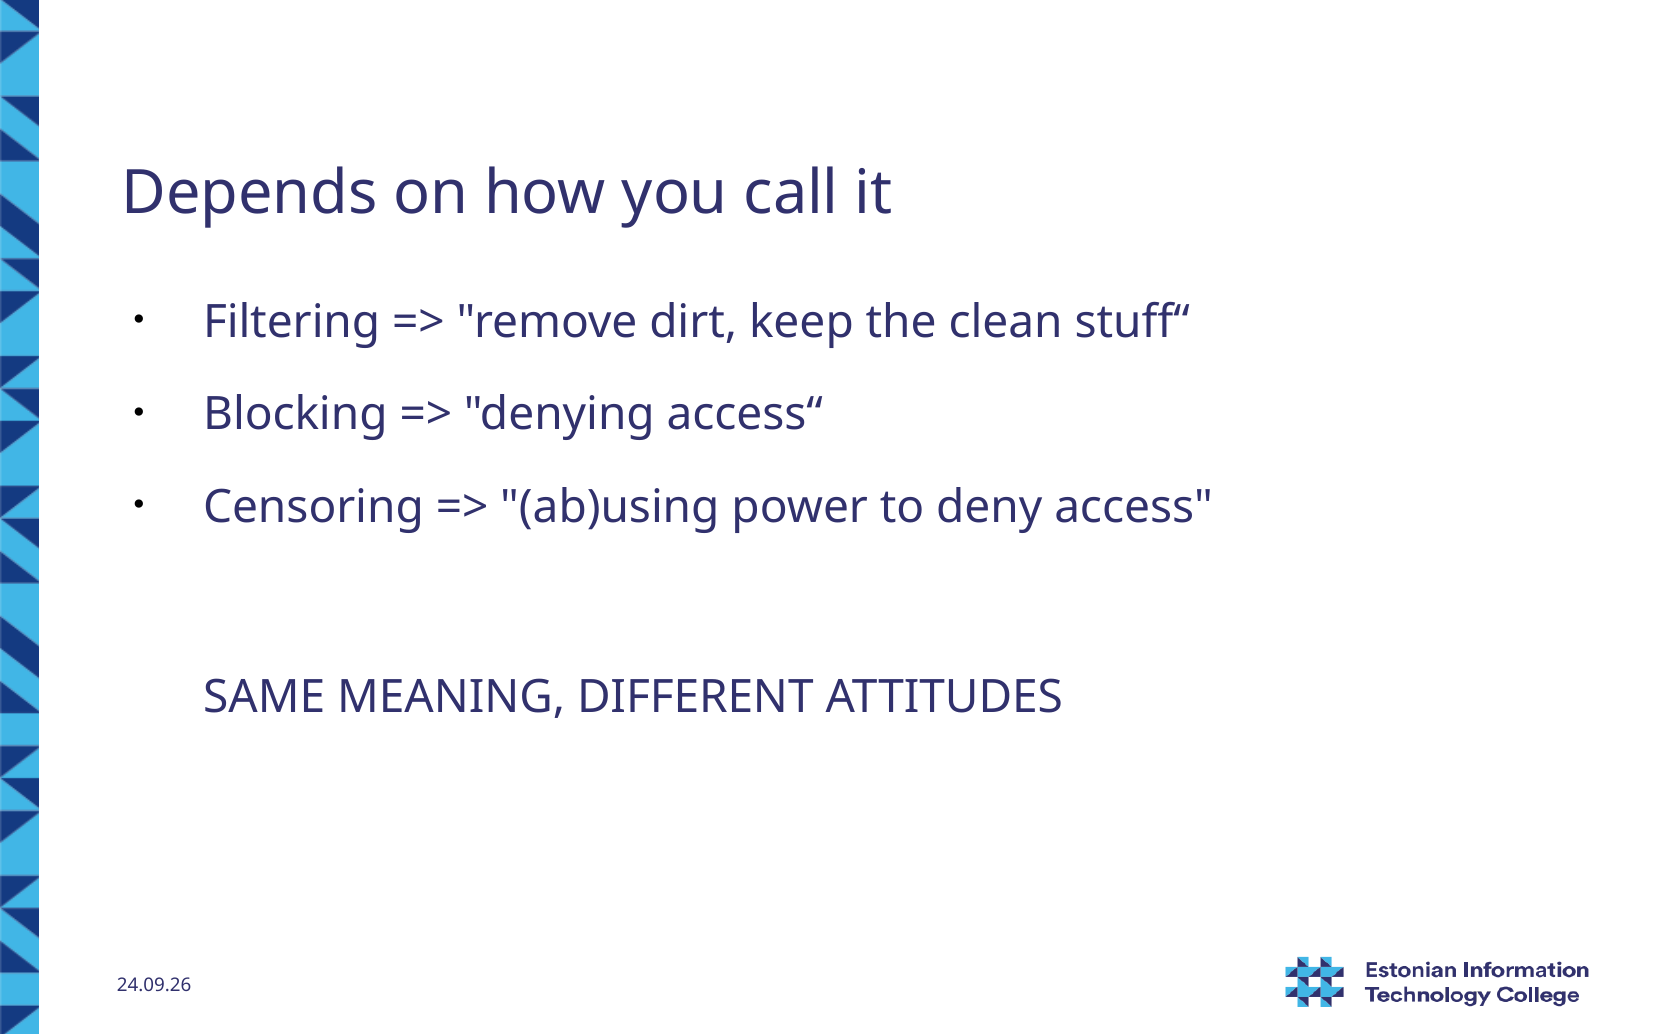

# Depends on how you call it
Filtering => "remove dirt, keep the clean stuff“
Blocking => "denying access“
Censoring => "(ab)using power to deny access"
SAME MEANING, DIFFERENT ATTITUDES